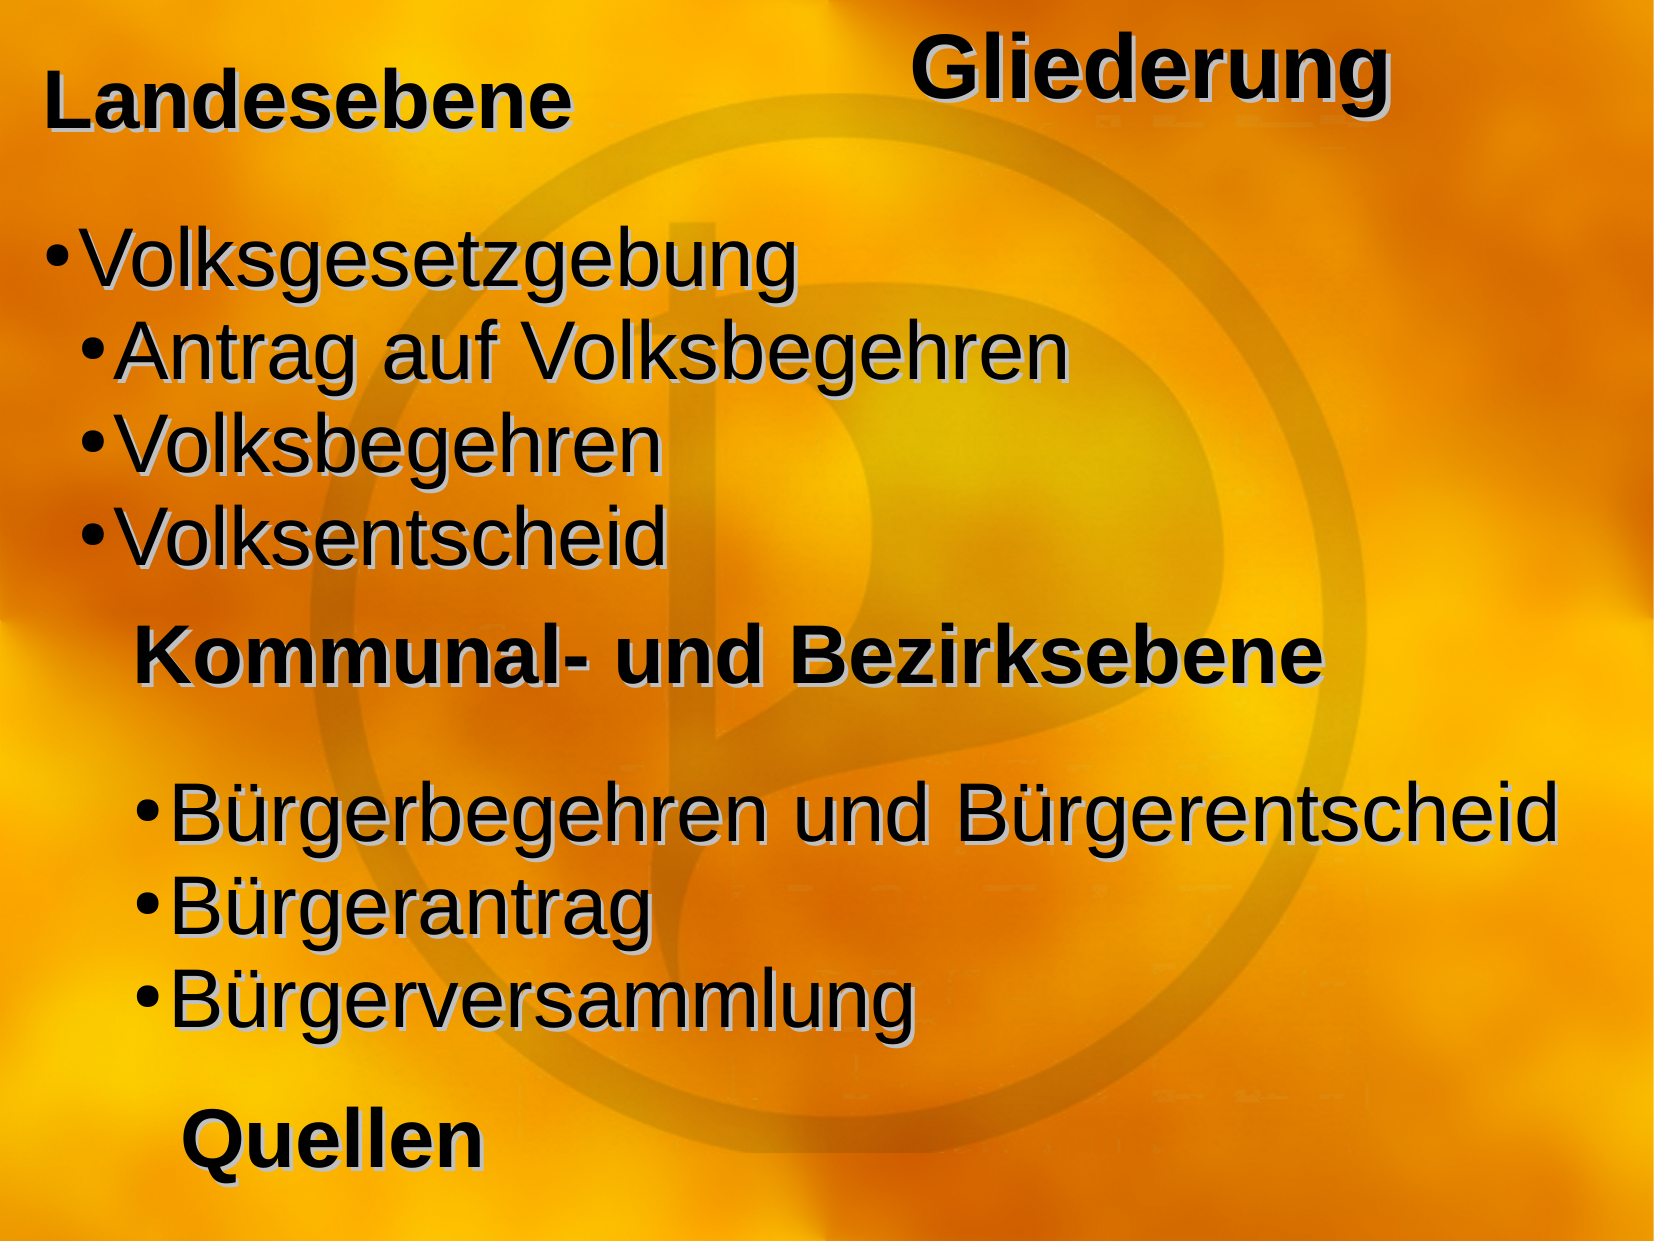

# Gliederung
Landesebene
Volksgesetzgebung
Antrag auf Volksbegehren
Volksbegehren
Volksentscheid
Kommunal- und Bezirksebene
Bürgerbegehren und Bürgerentscheid
Bürgerantrag
Bürgerversammlung
Quellen